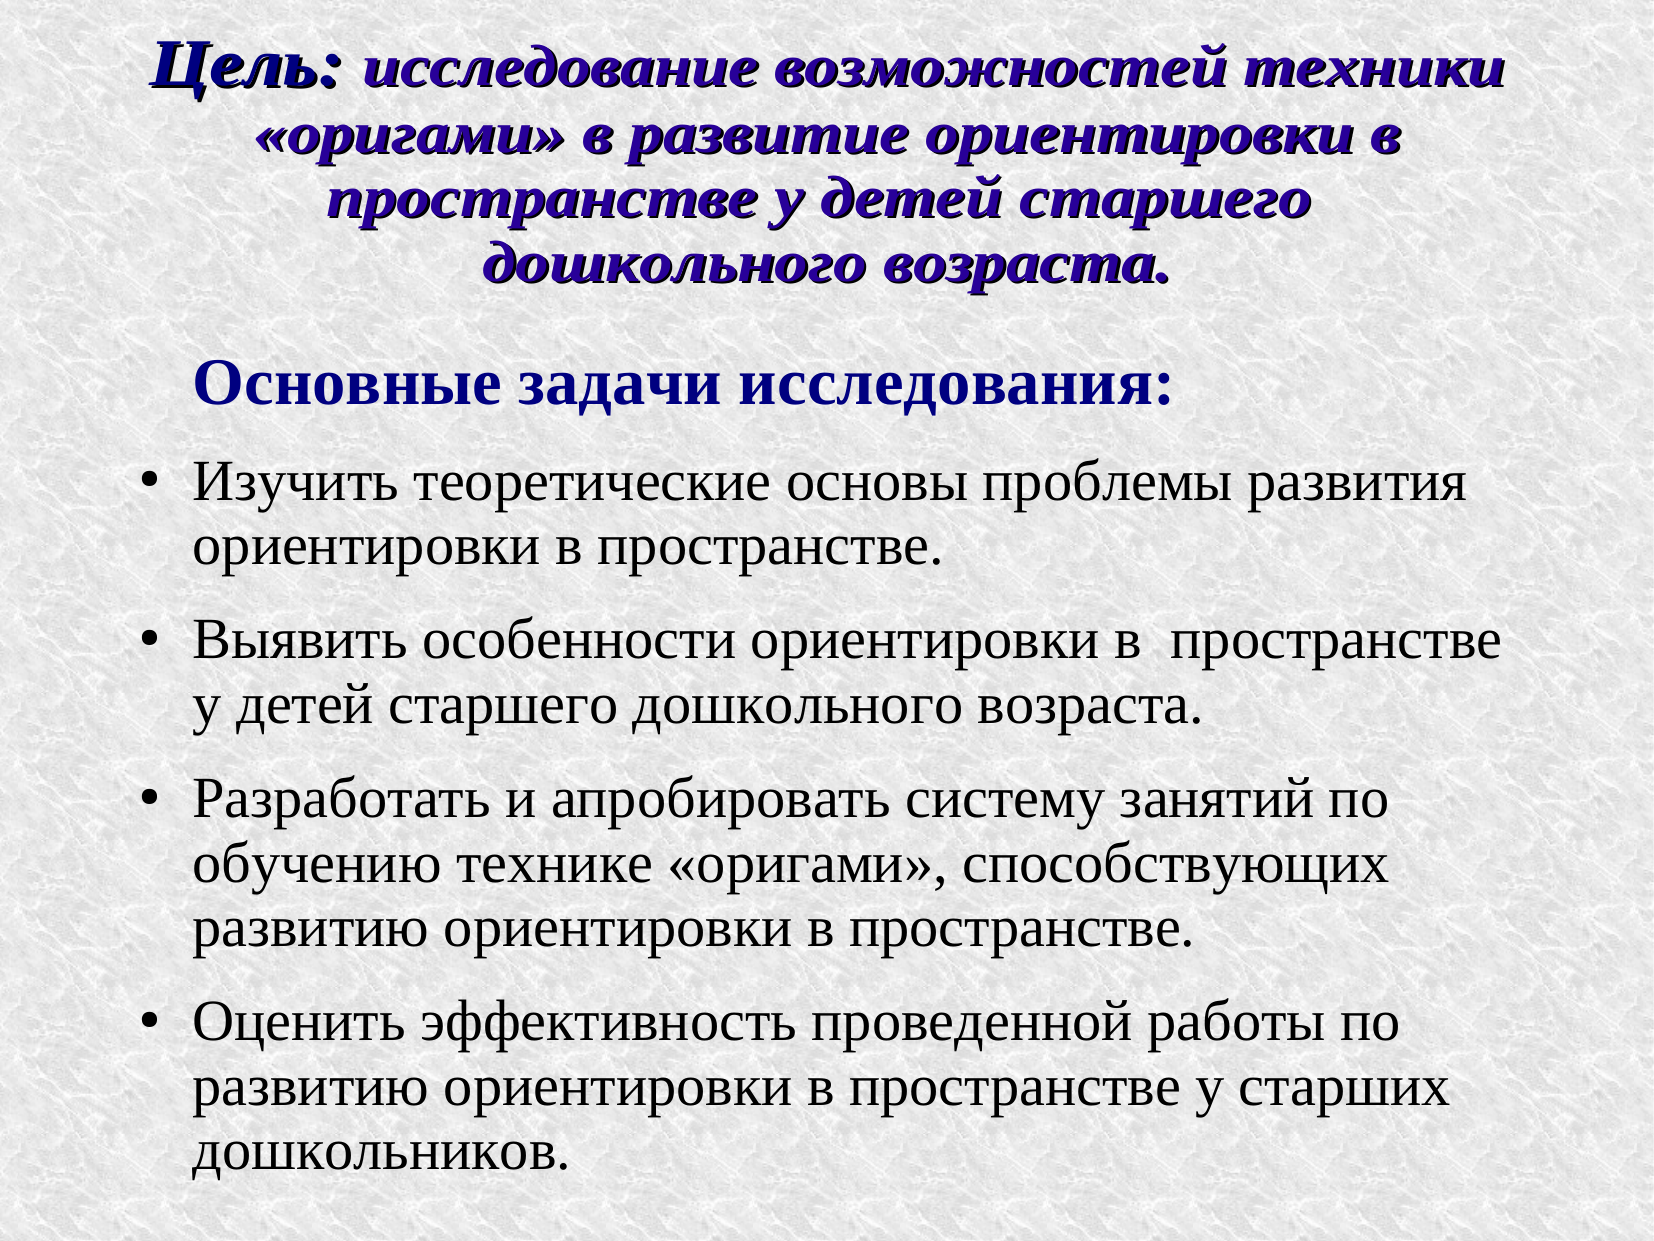

# Цель: исследование возможностей техники «оригами» в развитие ориентировки в пространстве у детей старшего дошкольного возраста.
Основные задачи исследования:
Изучить теоретические основы проблемы развития ориентировки в пространстве.
Выявить особенности ориентировки в пространстве у детей старшего дошкольного возраста.
Разработать и апробировать систему занятий по обучению технике «оригами», способствующих развитию ориентировки в пространстве.
Оценить эффективность проведенной работы по развитию ориентировки в пространстве у старших дошкольников.